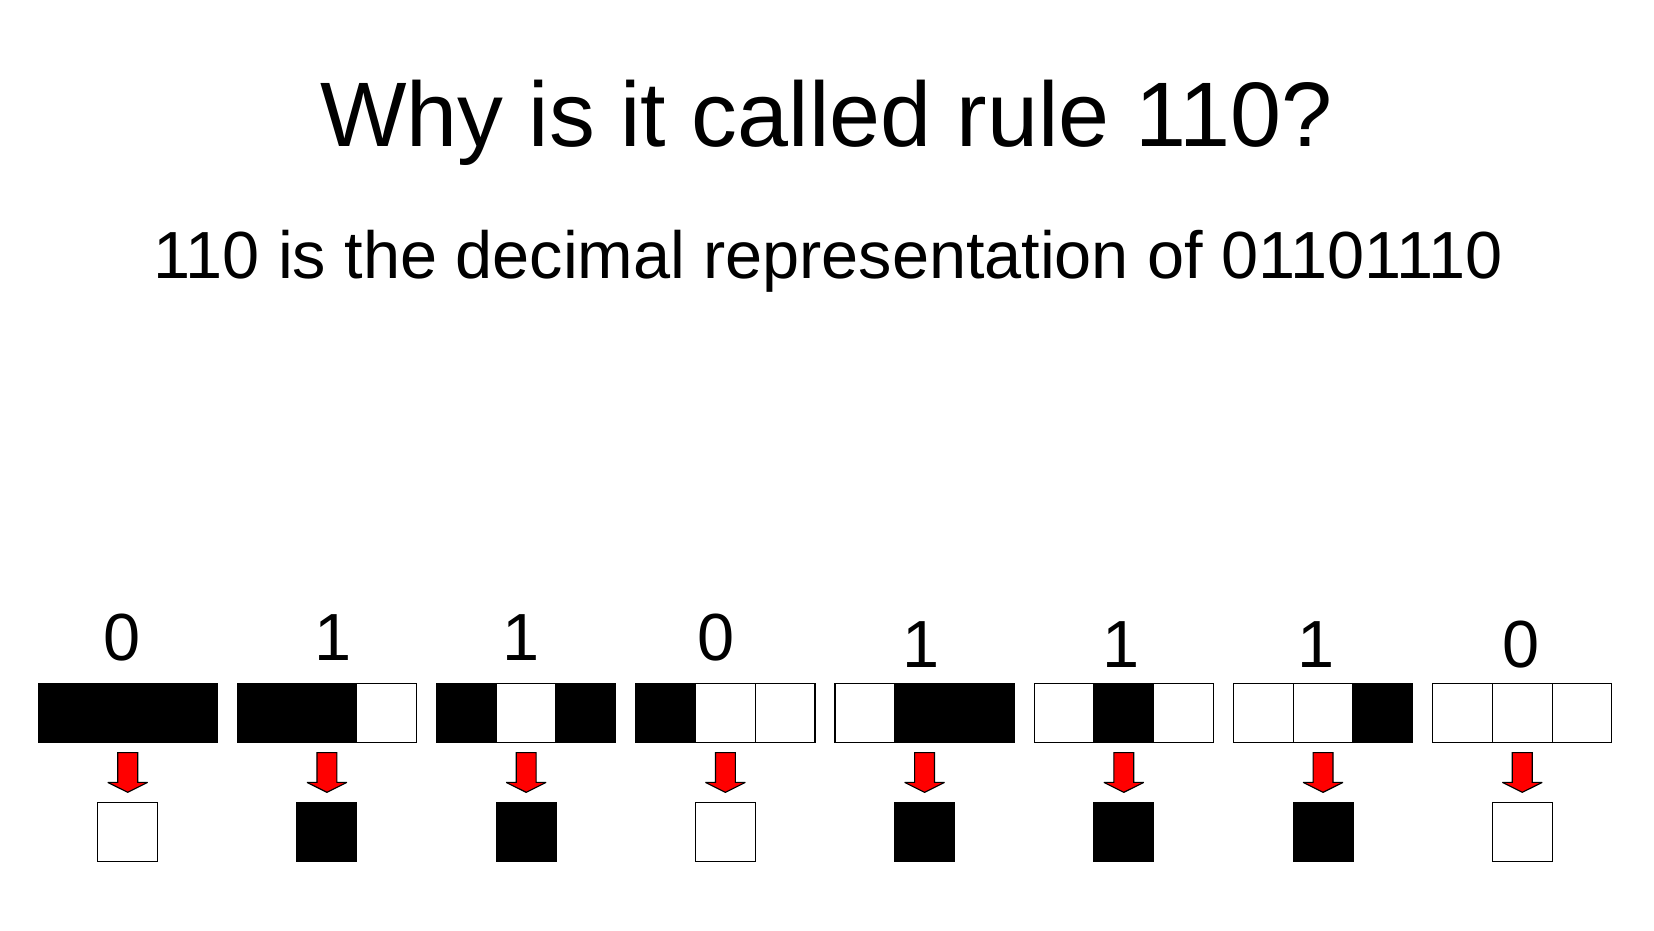

# Why is it called rule 110?
110 is the decimal representation of 01101110
0
1
1
0
1
1
1
0